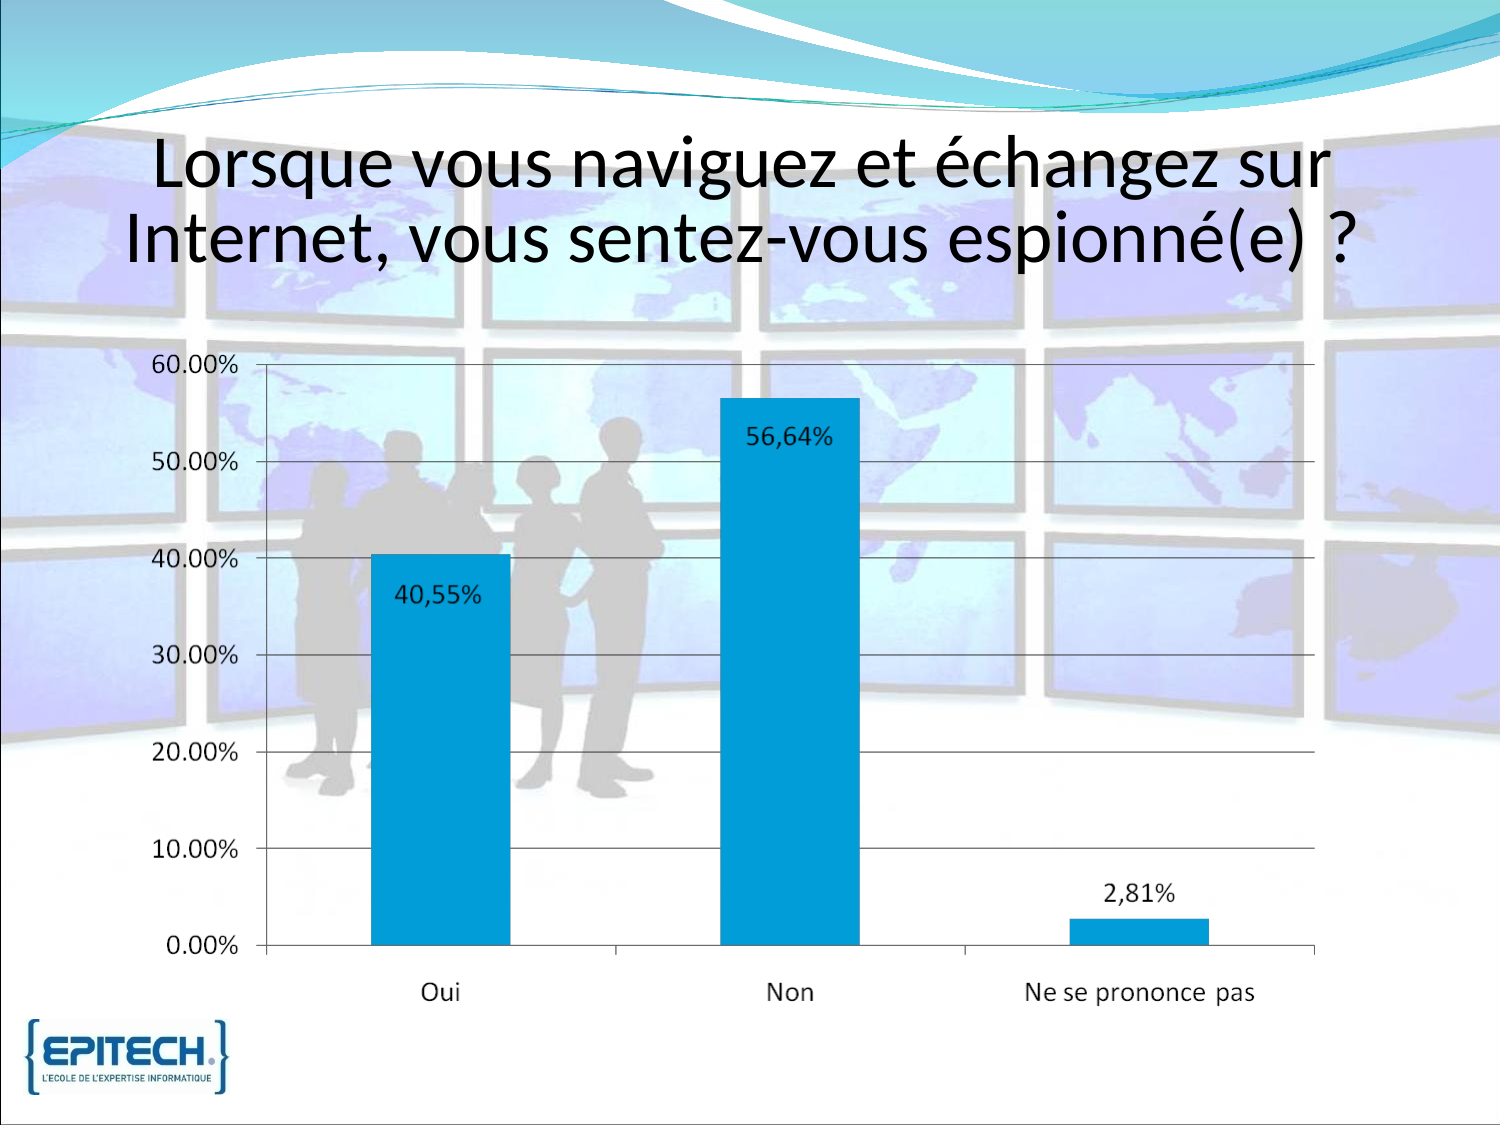

# Lorsque vous naviguez et échangez sur Internet, vous sentez-vous espionné(e) ?